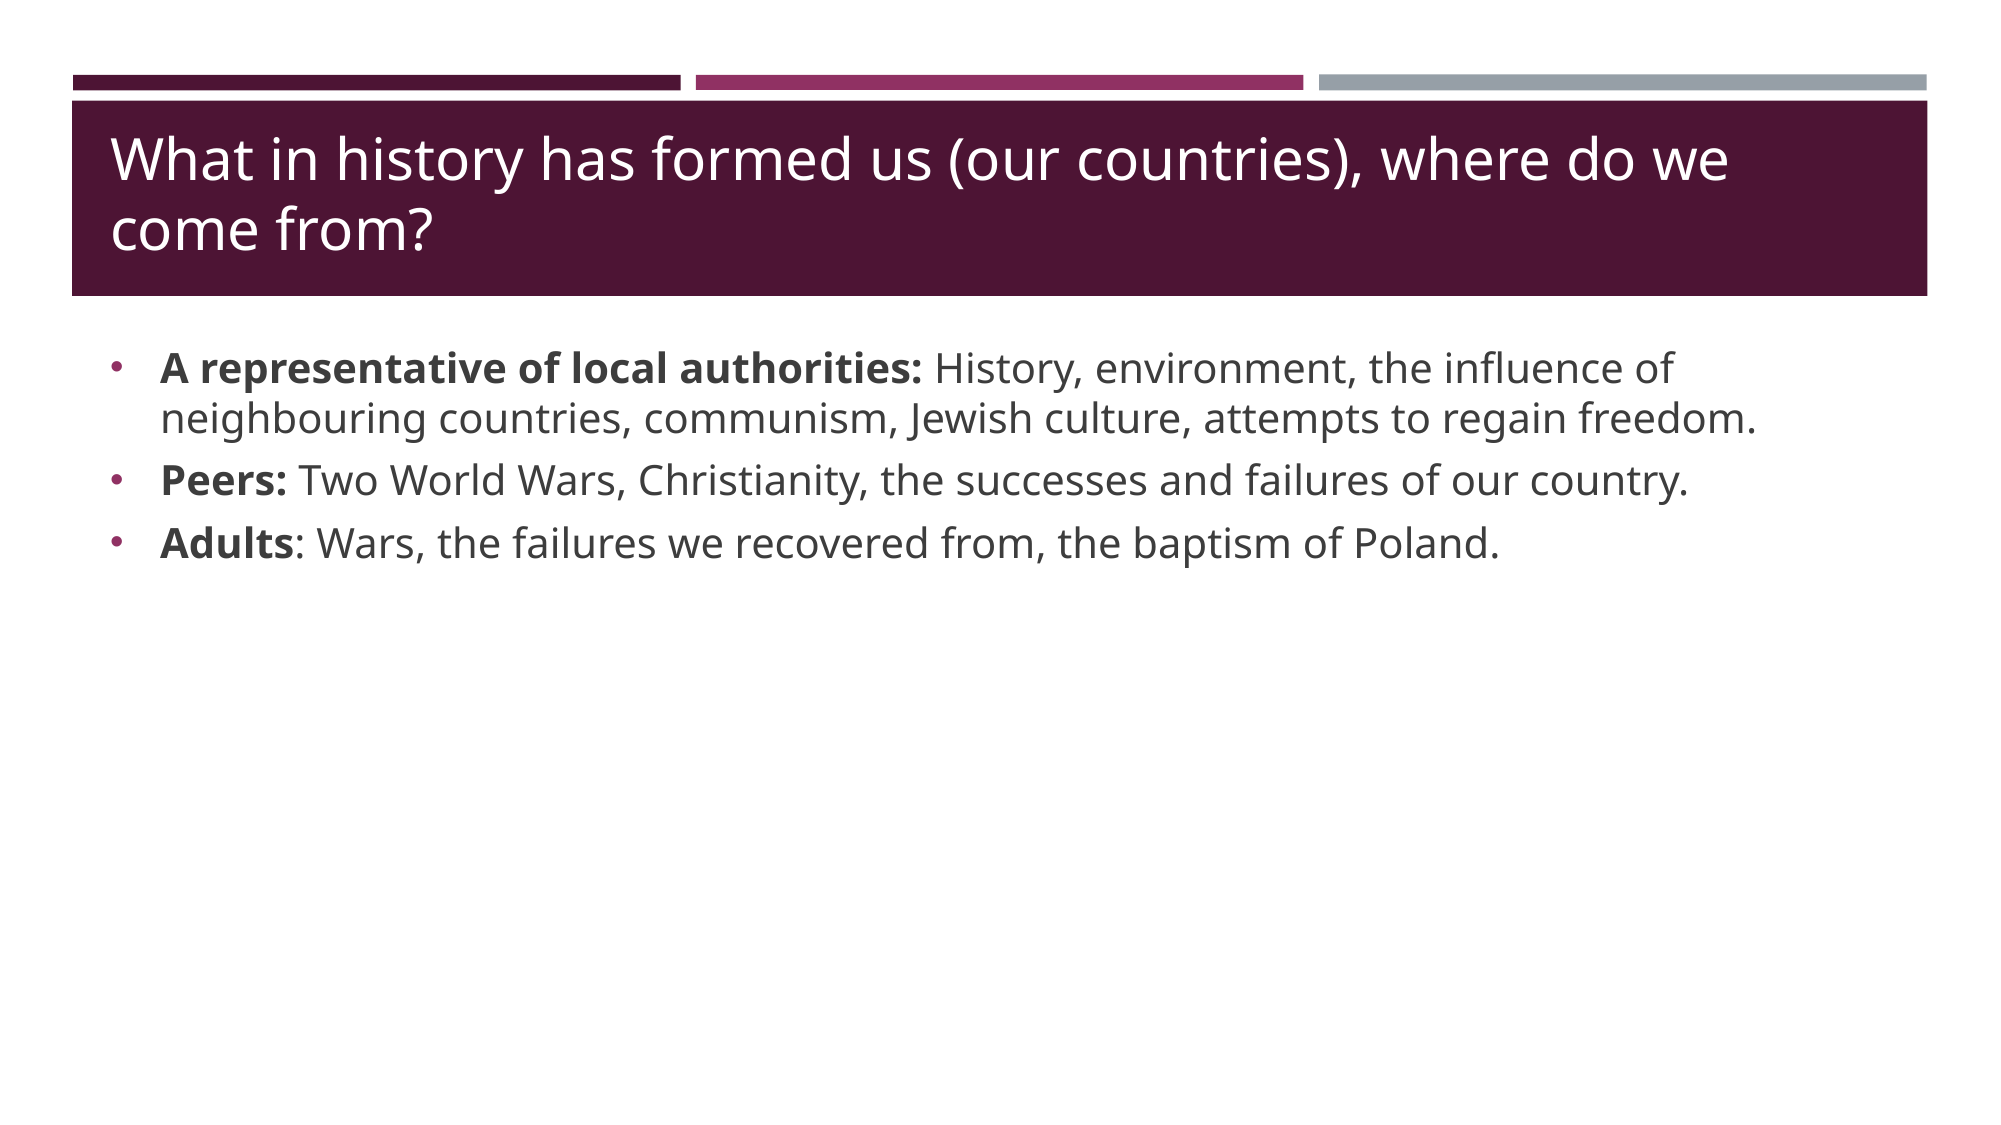

# What in history has formed us (our countries), where do we come from?
A representative of local authorities: History, environment, the influence of neighbouring countries, communism, Jewish culture, attempts to regain freedom.
Peers: Two World Wars, Christianity, the successes and failures of our country.
Adults: Wars, the failures we recovered from, the baptism of Poland.